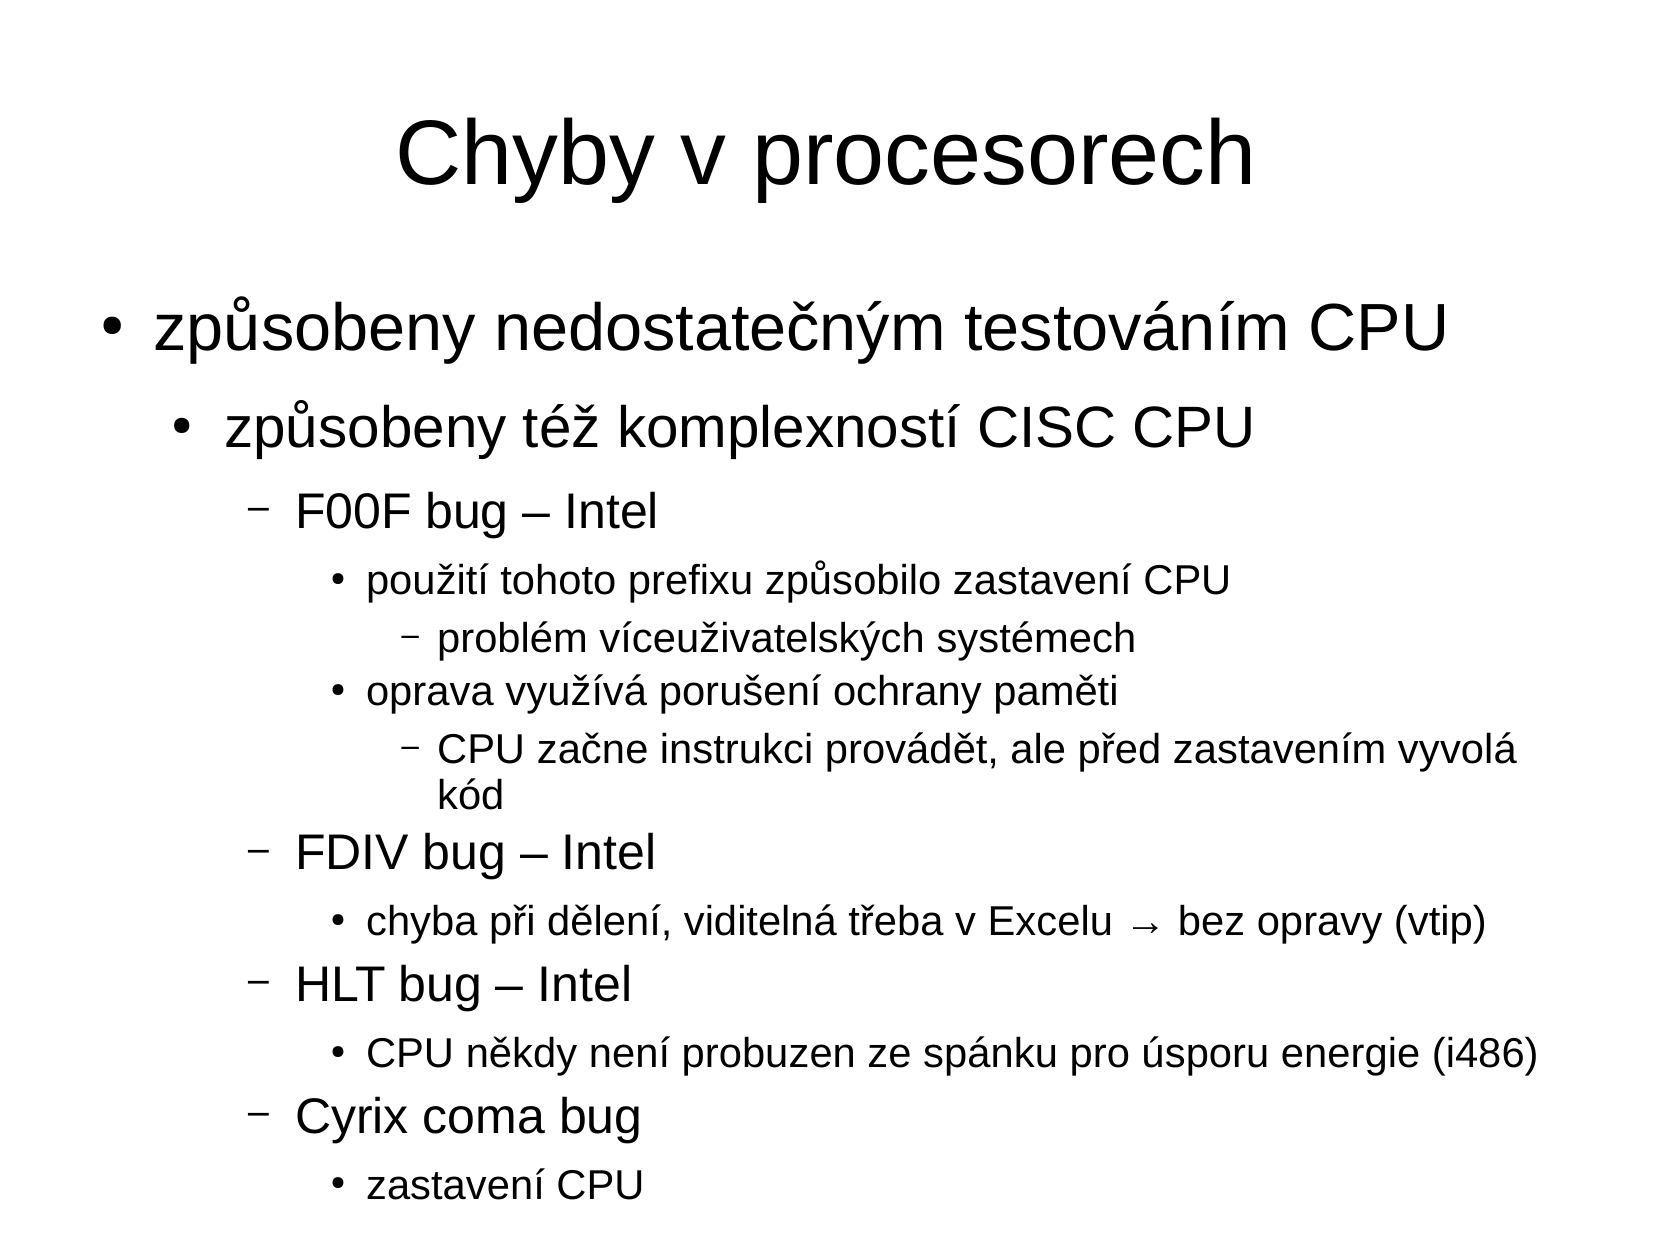

# Chyby v procesorech
způsobeny nedostatečným testováním CPU
způsobeny též komplexností CISC CPU
F00F bug – Intel
použití tohoto prefixu způsobilo zastavení CPU
problém víceuživatelských systémech
oprava využívá porušení ochrany paměti
CPU začne instrukci provádět, ale před zastavením vyvolá kód
FDIV bug – Intel
chyba při dělení, viditelná třeba v Excelu → bez opravy (vtip)
HLT bug – Intel
CPU někdy není probuzen ze spánku pro úsporu energie (i486)
Cyrix coma bug
zastavení CPU